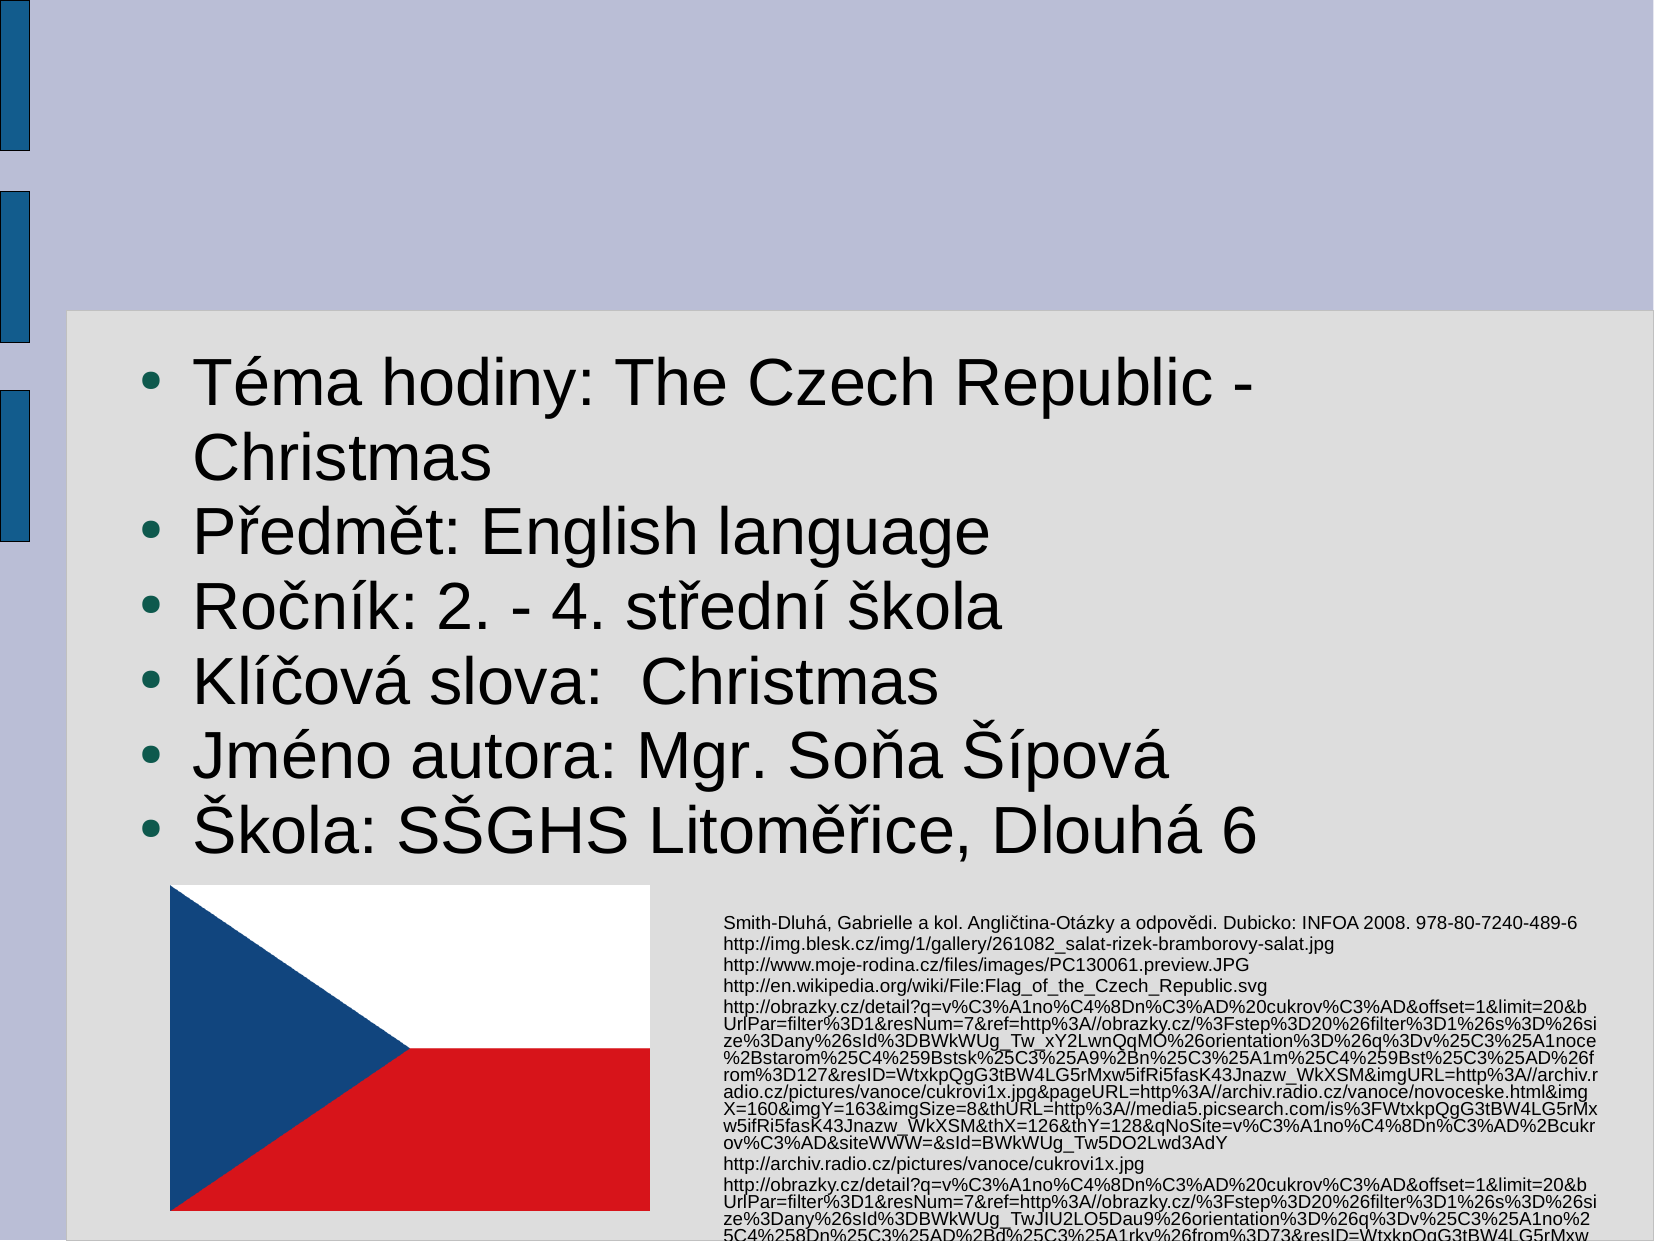

# Téma hodiny: The Czech Republic - Christmas
Předmět: English language
Ročník: 2. - 4. střední škola
Klíčová slova: Christmas
Jméno autora: Mgr. Soňa Šípová
Škola: SŠGHS Litoměřice, Dlouhá 6
Smith-Dluhá, Gabrielle a kol. Angličtina-Otázky a odpovědi. Dubicko: INFOA 2008. 978-80-7240-489-6
http://img.blesk.cz/img/1/gallery/261082_salat-rizek-bramborovy-salat.jpg
http://www.moje-rodina.cz/files/images/PC130061.preview.JPG
http://en.wikipedia.org/wiki/File:Flag_of_the_Czech_Republic.svg
http://obrazky.cz/detail?q=v%C3%A1no%C4%8Dn%C3%AD%20cukrov%C3%AD&offset=1&limit=20&bUrlPar=filter%3D1&resNum=7&ref=http%3A//obrazky.cz/%3Fstep%3D20%26filter%3D1%26s%3D%26size%3Dany%26sId%3DBWkWUg_Tw_xY2LwnQqMO%26orientation%3D%26q%3Dv%25C3%25A1noce%2Bstarom%25C4%259Bstsk%25C3%25A9%2Bn%25C3%25A1m%25C4%259Bst%25C3%25AD%26from%3D127&resID=WtxkpQgG3tBW4LG5rMxw5ifRi5fasK43Jnazw_WkXSM&imgURL=http%3A//archiv.radio.cz/pictures/vanoce/cukrovi1x.jpg&pageURL=http%3A//archiv.radio.cz/vanoce/novoceske.html&imgX=160&imgY=163&imgSize=8&thURL=http%3A//media5.picsearch.com/is%3FWtxkpQgG3tBW4LG5rMxw5ifRi5fasK43Jnazw_WkXSM&thX=126&thY=128&qNoSite=v%C3%A1no%C4%8Dn%C3%AD%2Bcukrov%C3%AD&siteWWW=&sId=BWkWUg_Tw5DO2Lwd3AdY
http://archiv.radio.cz/pictures/vanoce/cukrovi1x.jpg
http://obrazky.cz/detail?q=v%C3%A1no%C4%8Dn%C3%AD%20cukrov%C3%AD&offset=1&limit=20&bUrlPar=filter%3D1&resNum=7&ref=http%3A//obrazky.cz/%3Fstep%3D20%26filter%3D1%26s%3D%26size%3Dany%26sId%3DBWkWUg_TwJIU2LO5Dau9%26orientation%3D%26q%3Dv%25C3%25A1no%25C4%258Dn%25C3%25AD%2Bd%25C3%25A1rky%26from%3D73&resID=WtxkpQgG3tBW4LG5rMxw5ifRi5fasK43Jnazw_WkXSM&imgURL=http%3A//archiv.radio.cz/pictures/vanoce/cukrovi1x.jpg&pageURL=http%3A//archiv.radio.cz/vanoce/novoceske.html&imgX=160&imgY=163&imgSize=8&thURL=http%3A//media5.picsearch.com/is%3FWtxkpQgG3tBW4LG5rMxw5ifRi5fasK43Jnazw_WkXSM&thX=126&thY=128&qNoSite=v%C3%A1no%C4%8Dn%C3%AD%2Bcukrov%C3%AD&siteWWW=&sId=BWkWUg_TCSTe2LwoIquI